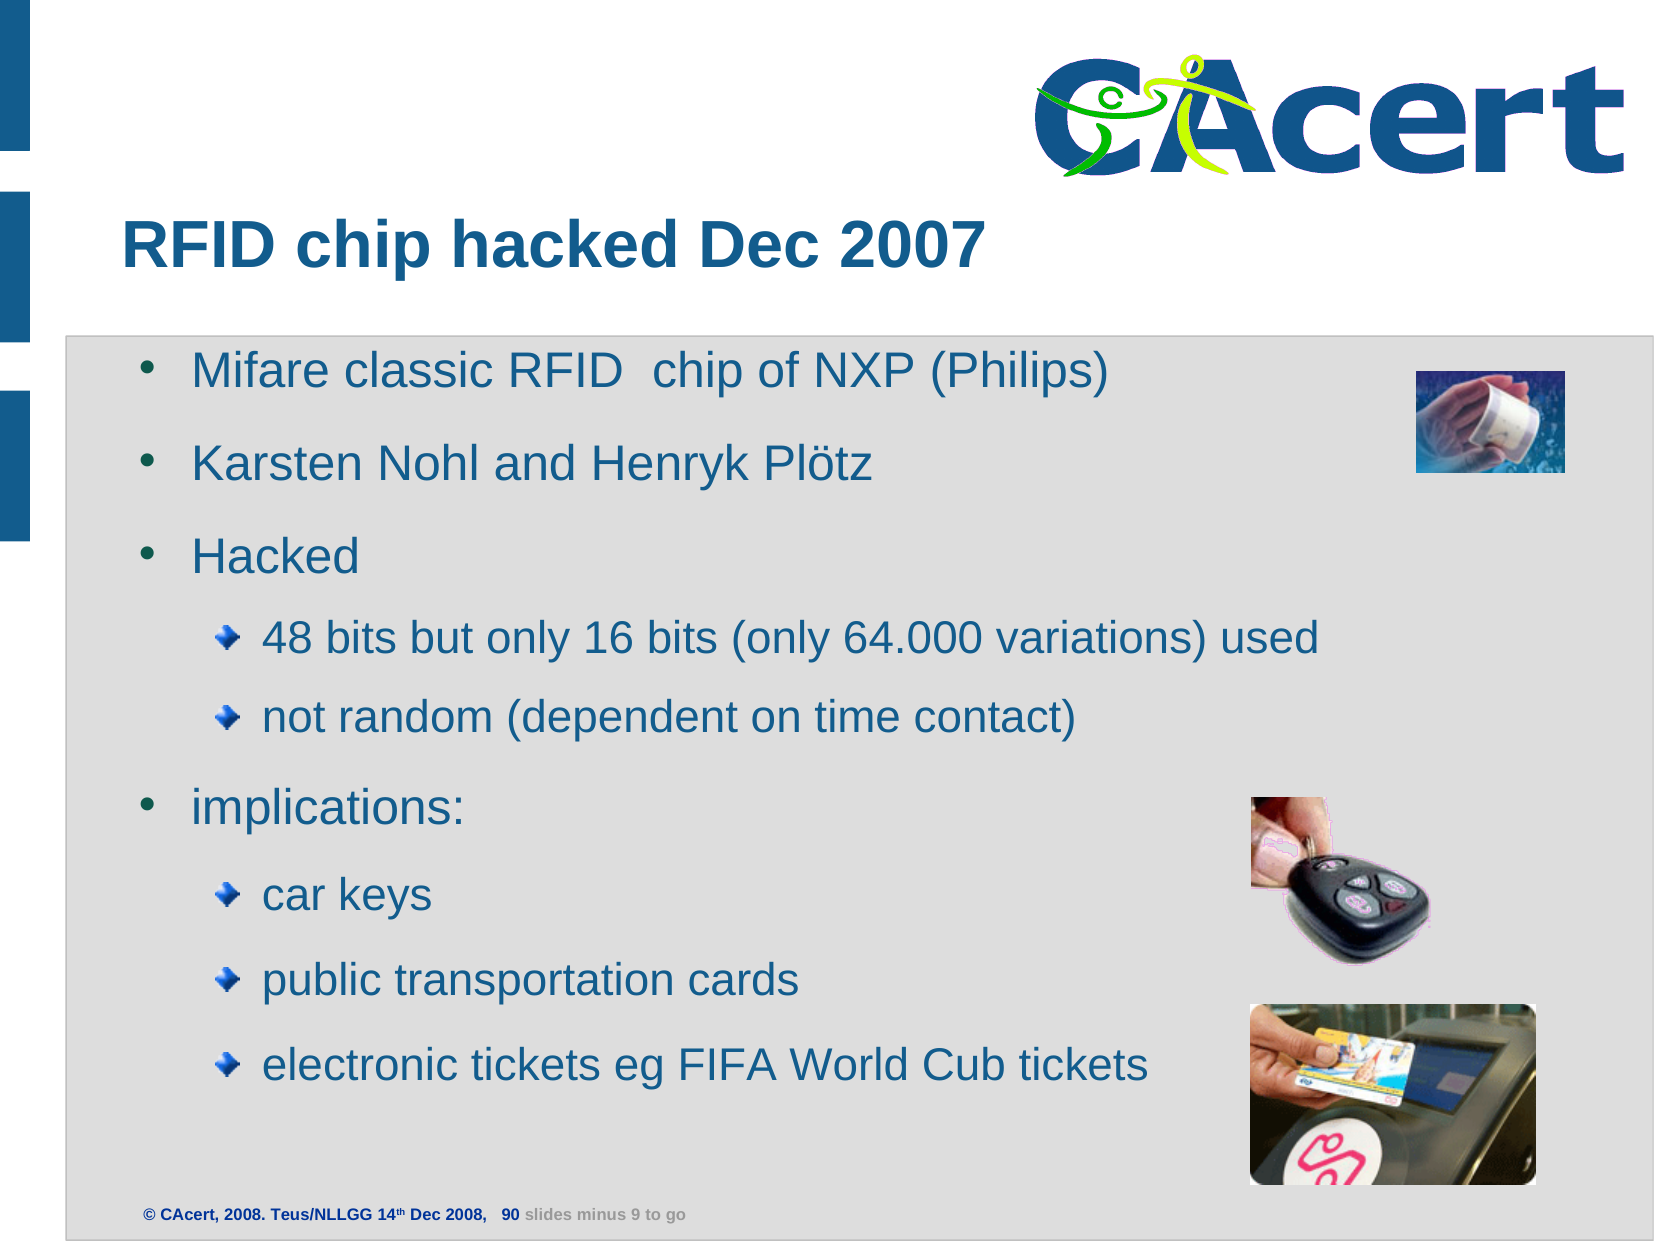

# RFID chip hacked Dec 2007
Mifare classic RFID chip of NXP (Philips)‏
Karsten Nohl and Henryk Plötz
Hacked
48 bits but only 16 bits (only 64.000 variations) used
not random (dependent on time contact)
implications:
car keys
public transportation cards
electronic tickets eg FIFA World Cub tickets